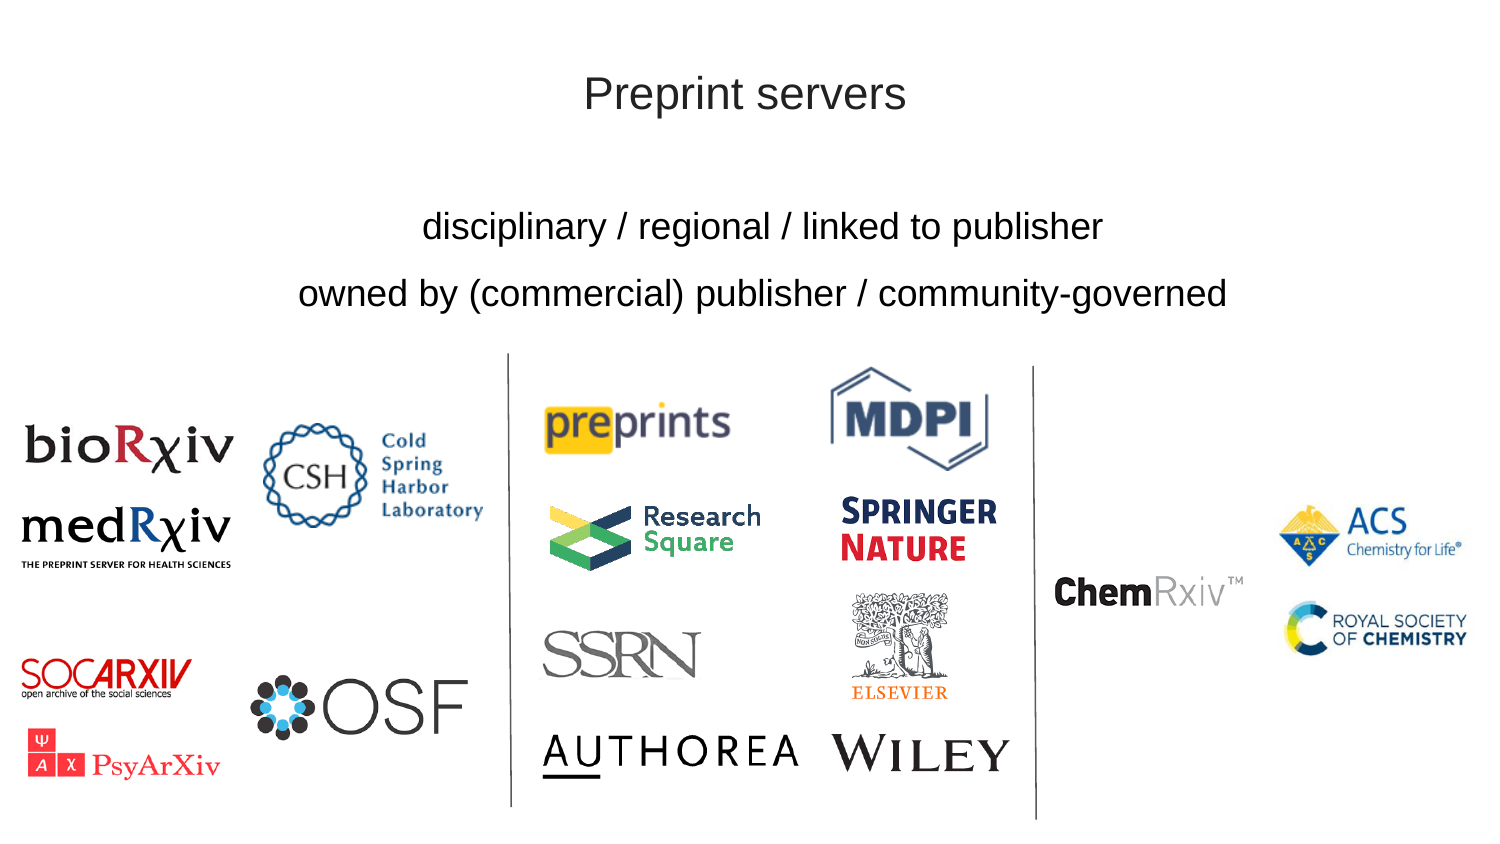

Preprint servers
disciplinary / regional / linked to publisher
owned by (commercial) publisher / community-governed